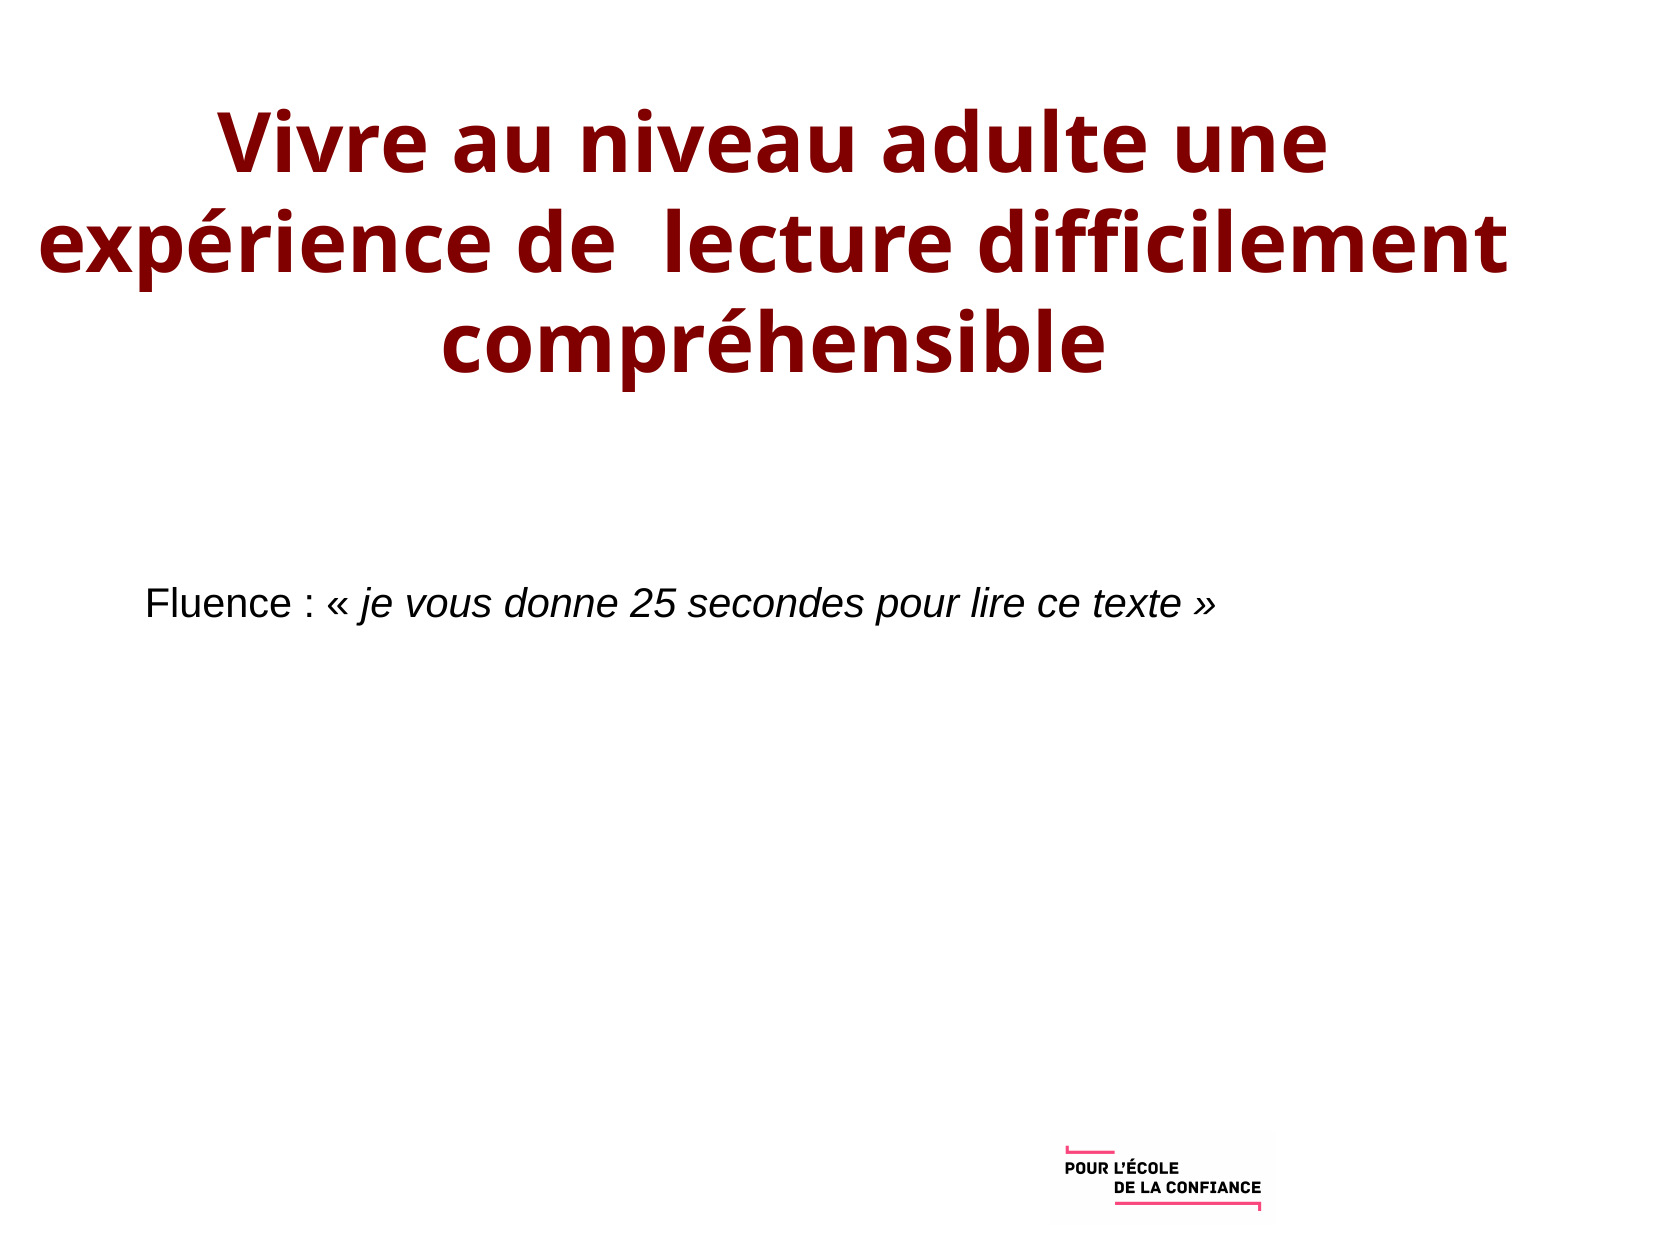

Vivre au niveau adulte une expérience de lecture difficilement compréhensible
Fluence : « je vous donne 25 secondes pour lire ce texte »